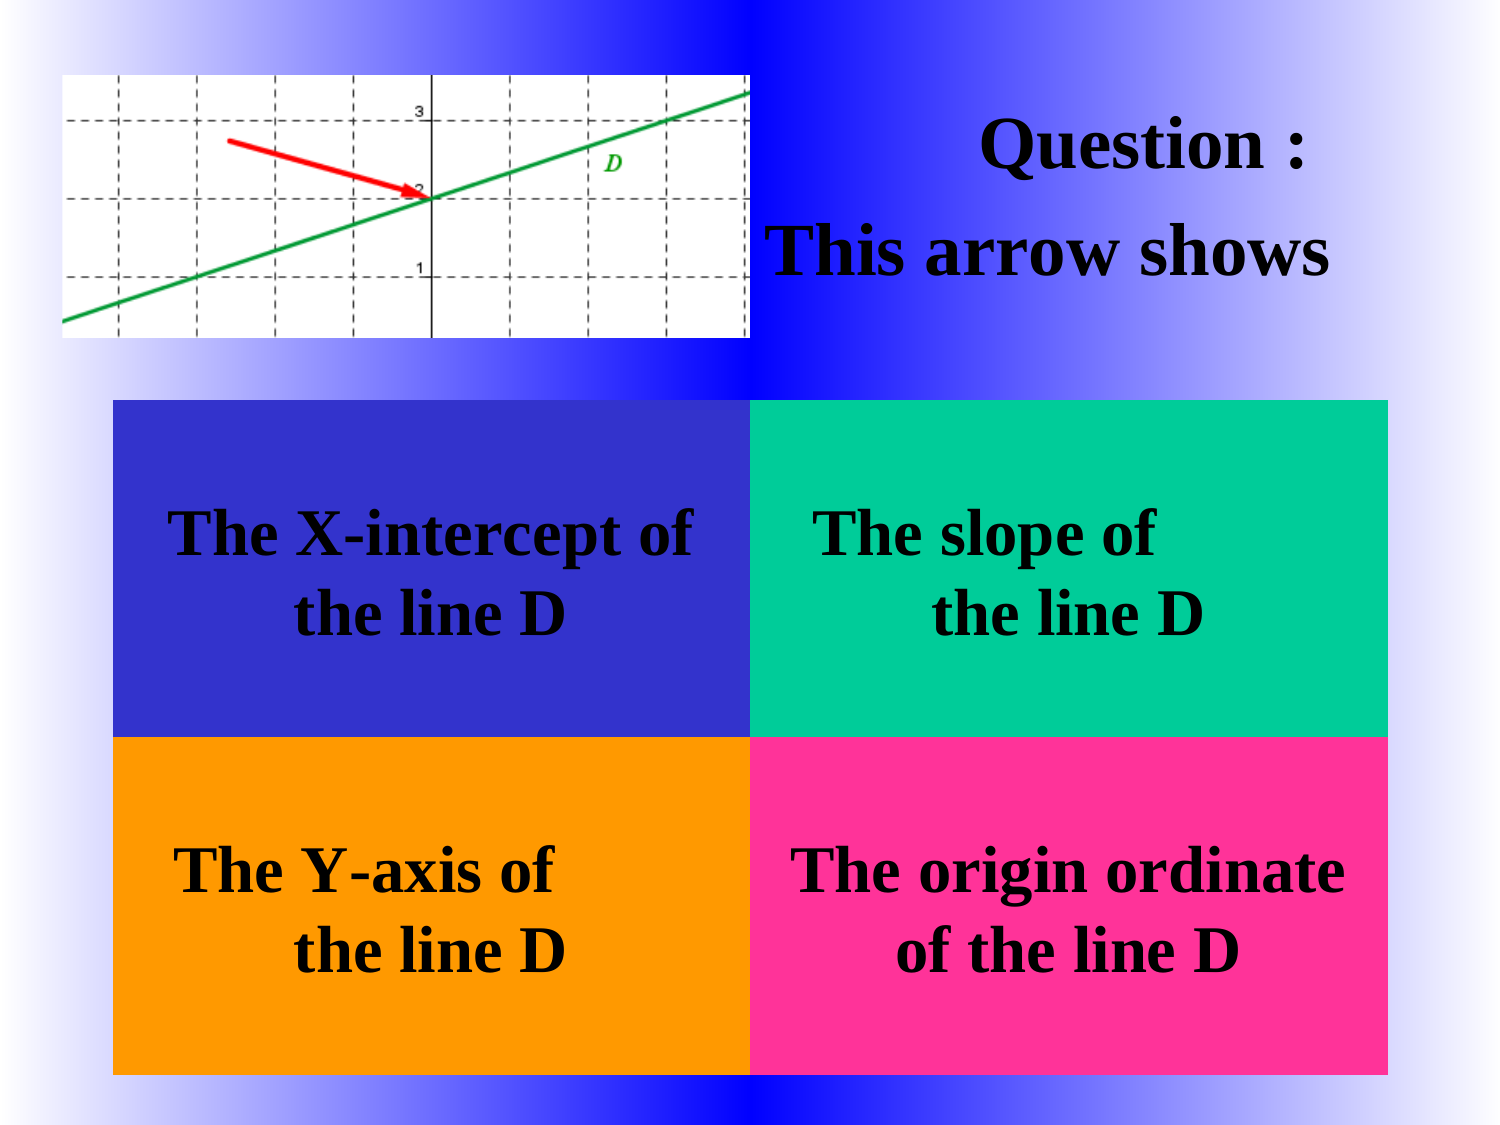

# Question : This arrow shows
| The X-intercept of the line D | The slope of the line D |
| --- | --- |
| The Y-axis of the line D | The origin ordinate of the line D |